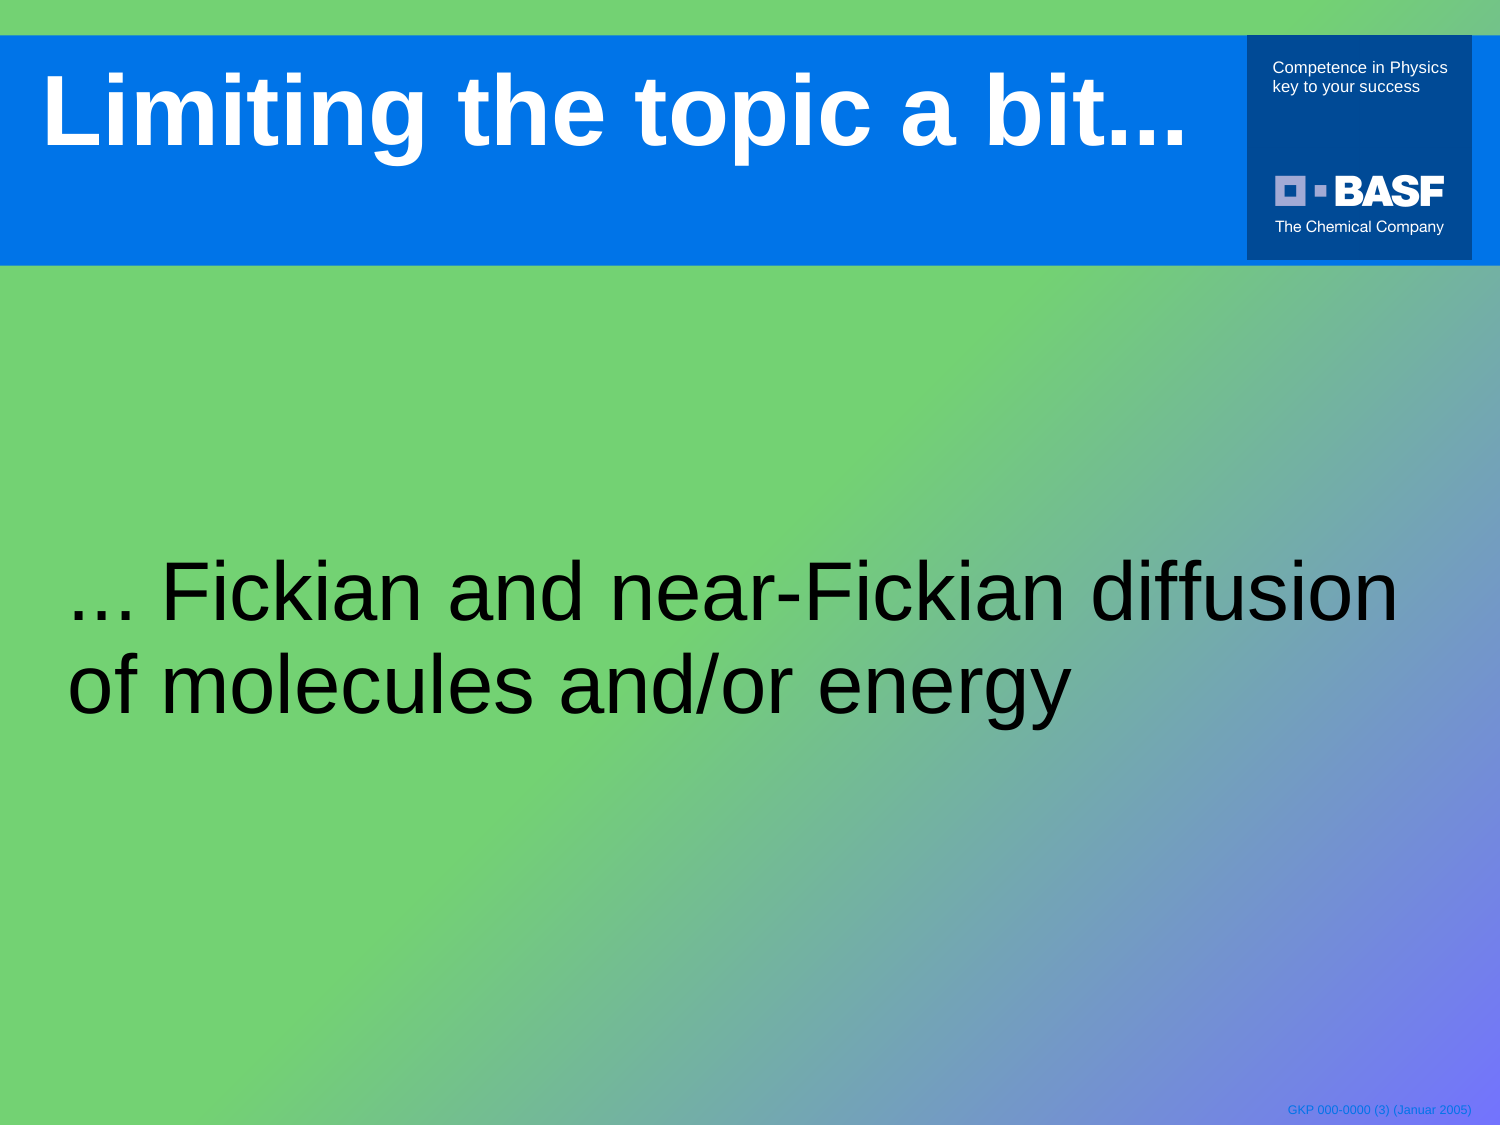

# Limiting the topic a bit...
... Fickian and near-Fickian diffusion
of molecules and/or energy